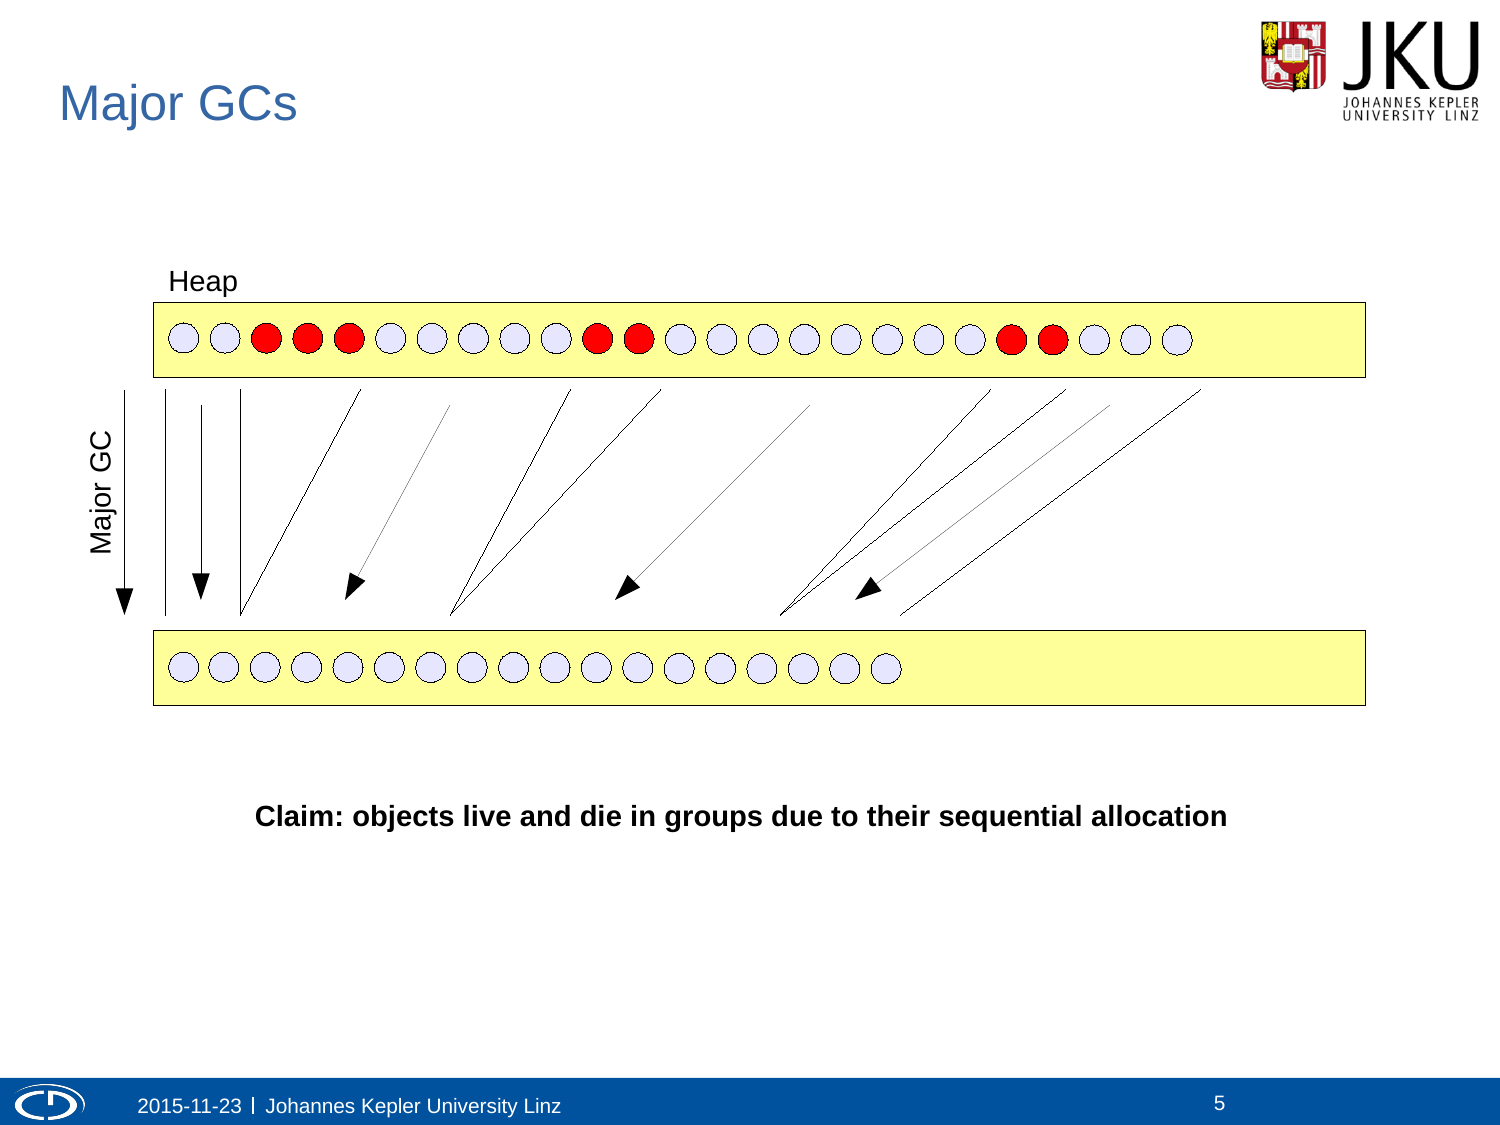

# Major GCs
Heap
Major GC
Claim: objects live and die in groups due to their sequential allocation
5